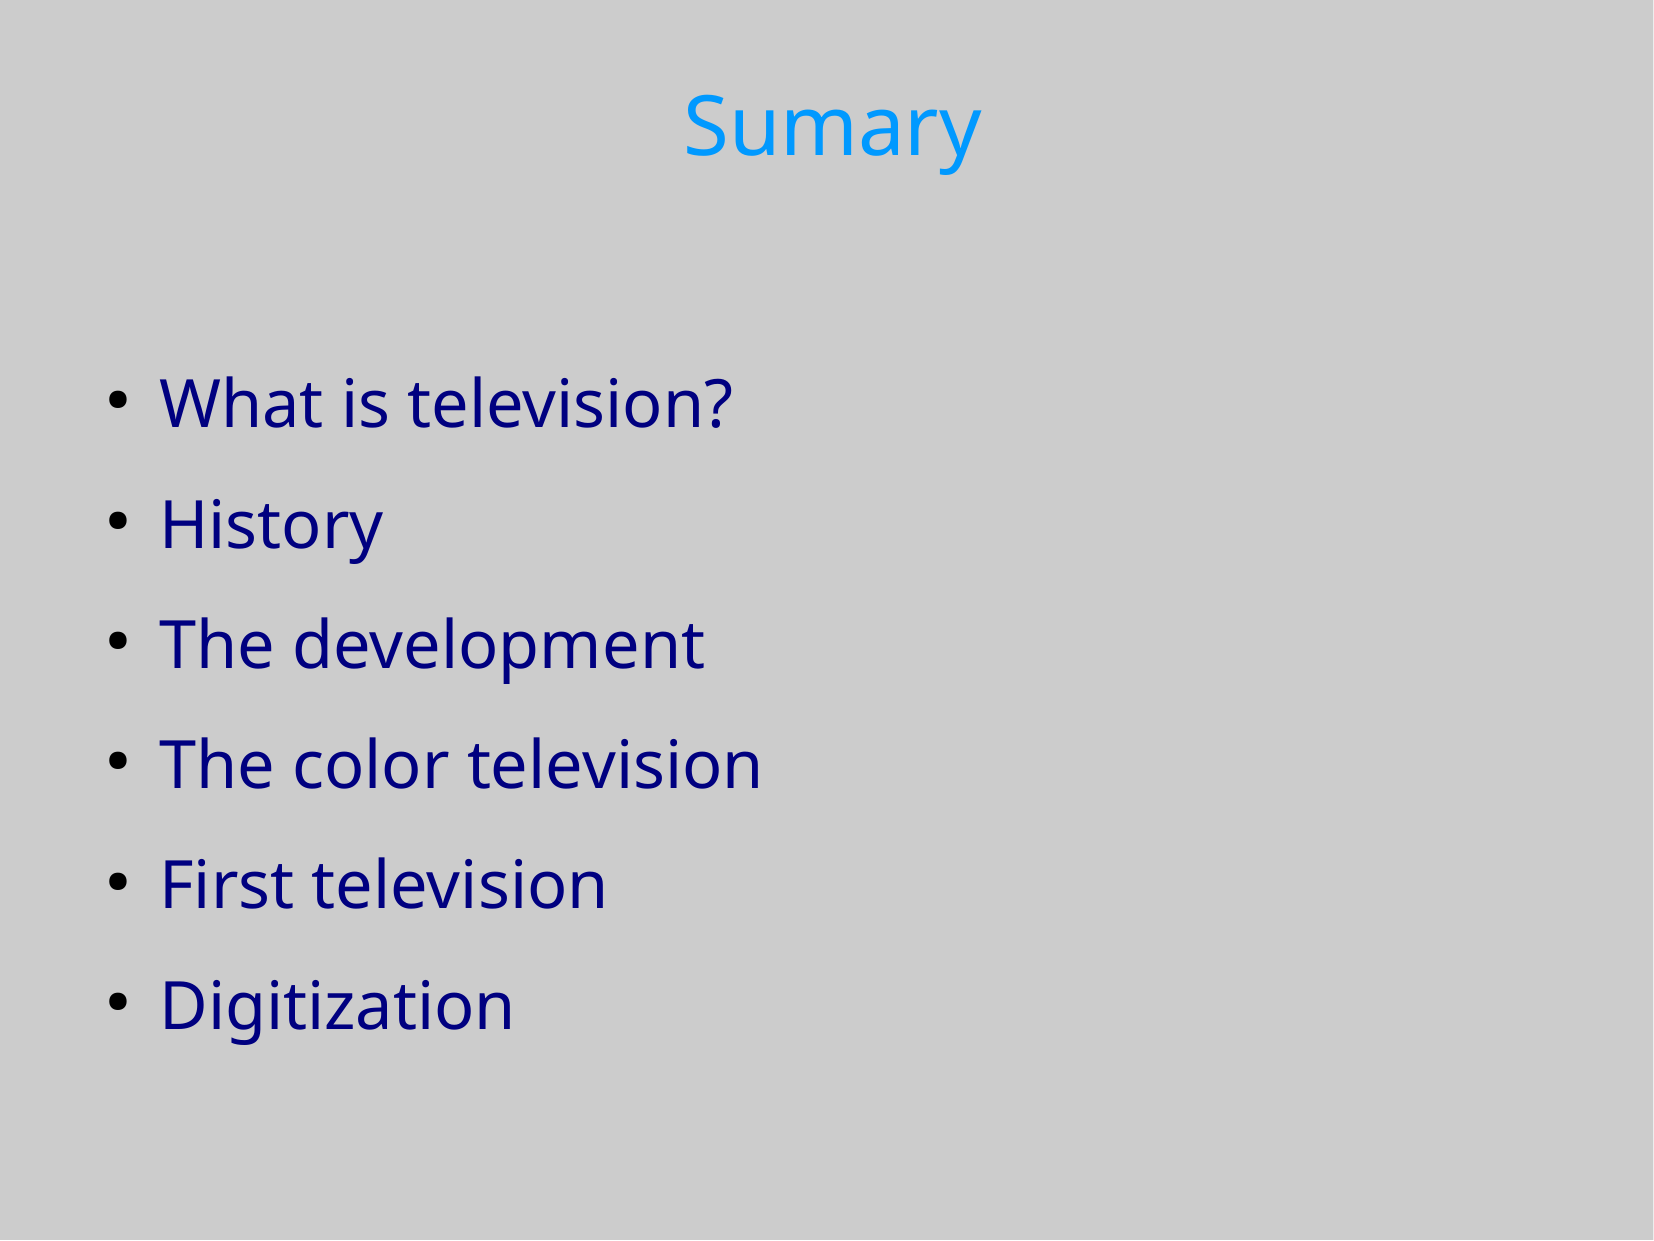

# Sumary
What is television?
History
The development
The color television
First television
Digitization